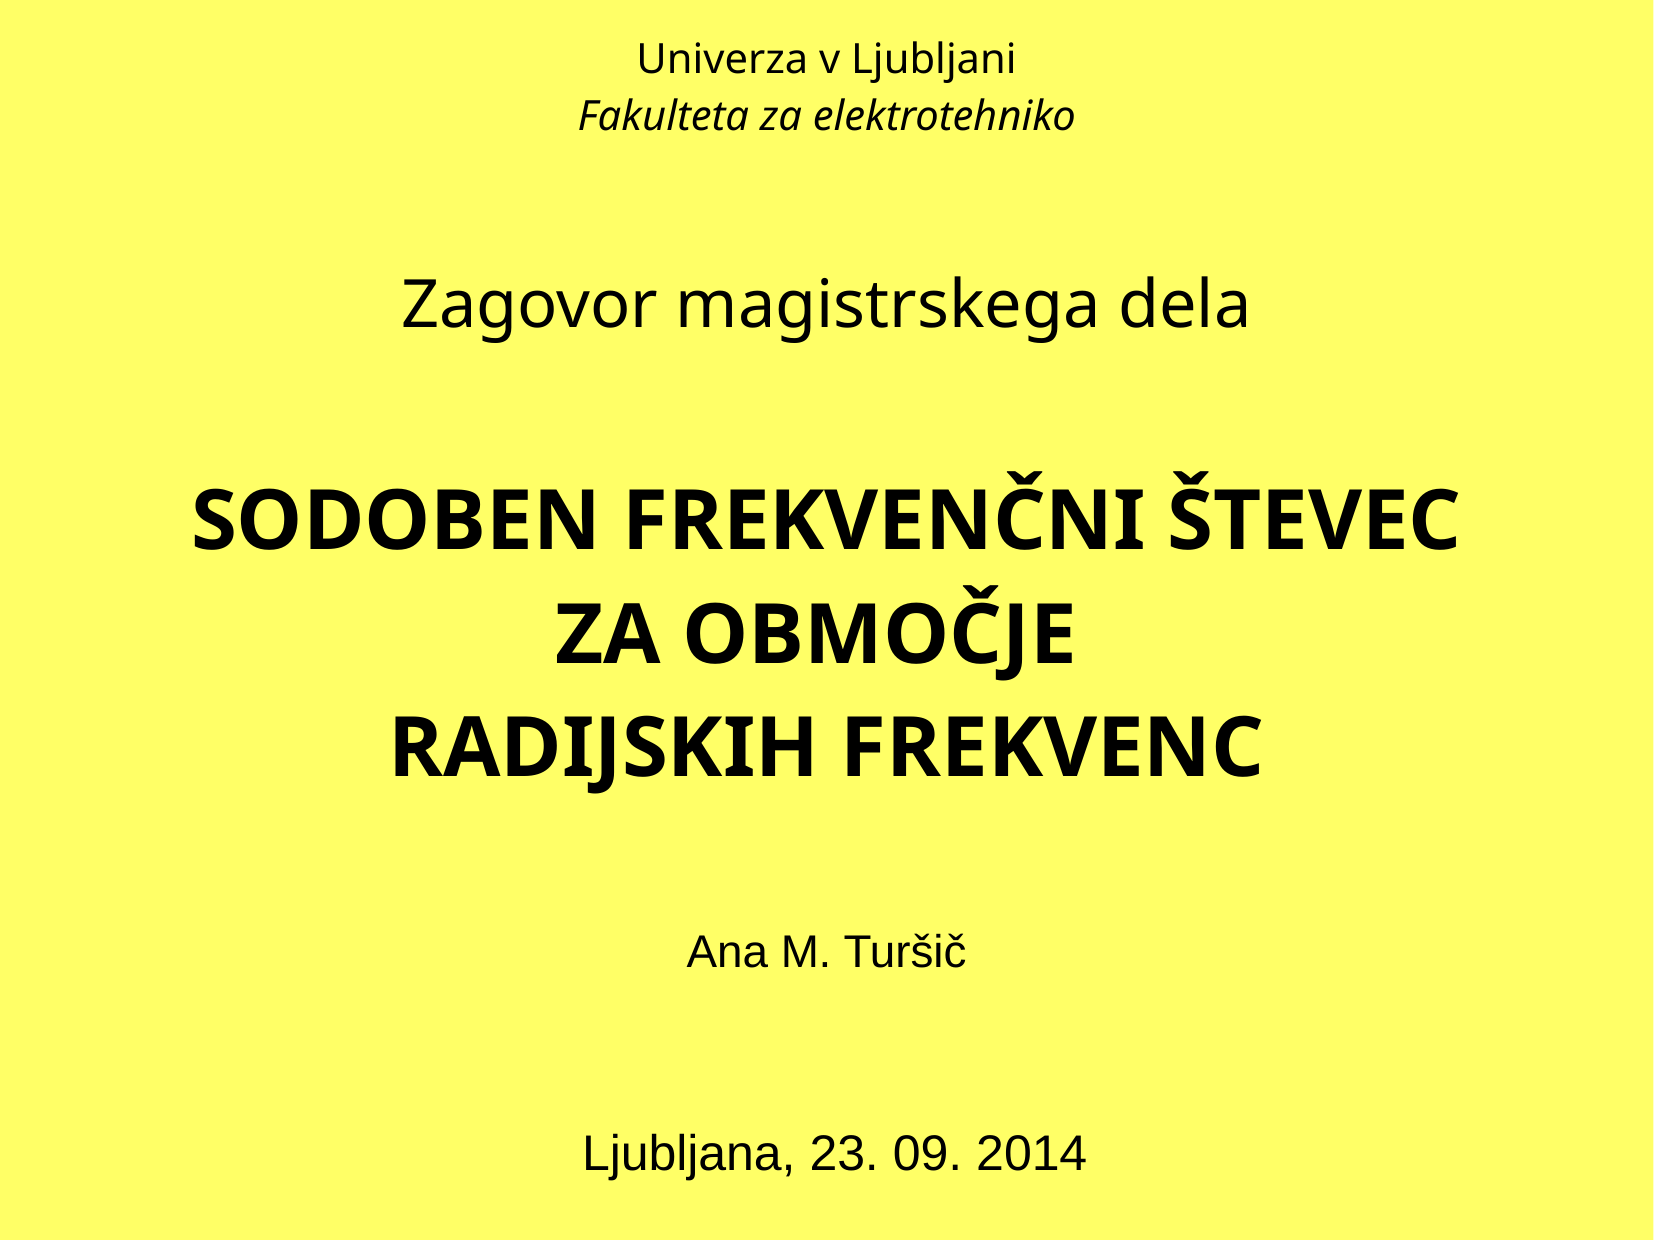

# Univerza v Ljubljani Fakulteta za elektrotehniko Zagovor magistrskega dela SODOBEN FREKVENČNI ŠTEVEC ZA OBMOČJE RADIJSKIH FREKVENC
Ana M. Turšič
 Ljubljana, 23. 09. 2014